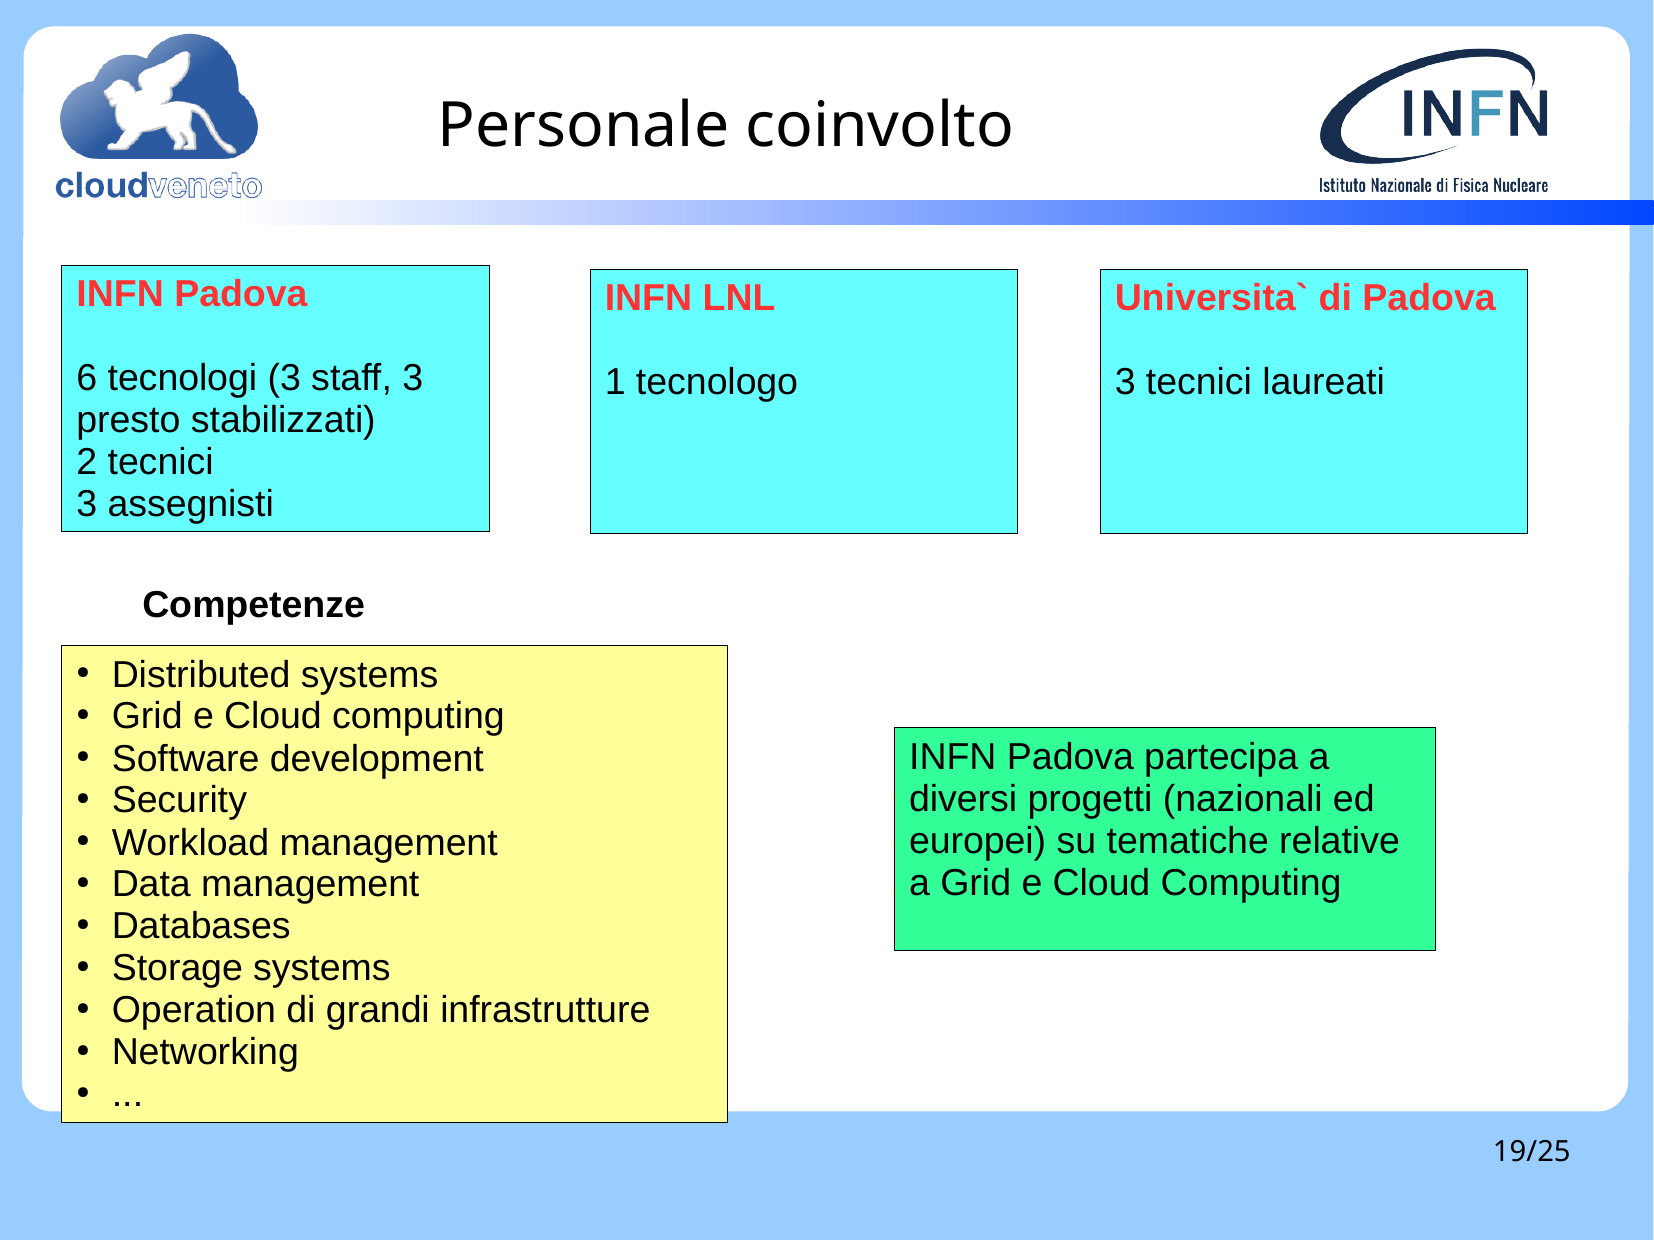

# Personale coinvolto
INFN Padova
6 tecnologi (3 staff, 3 presto stabilizzati)
2 tecnici
3 assegnisti
INFN LNL
1 tecnologo
Universita` di Padova
3 tecnici laureati
Competenze
Distributed systems
Grid e Cloud computing
Software development
Security
Workload management
Data management
Databases
Storage systems
Operation di grandi infrastrutture
Networking
...
INFN Padova partecipa a diversi progetti (nazionali ed europei) su tematiche relative a Grid e Cloud Computing
19